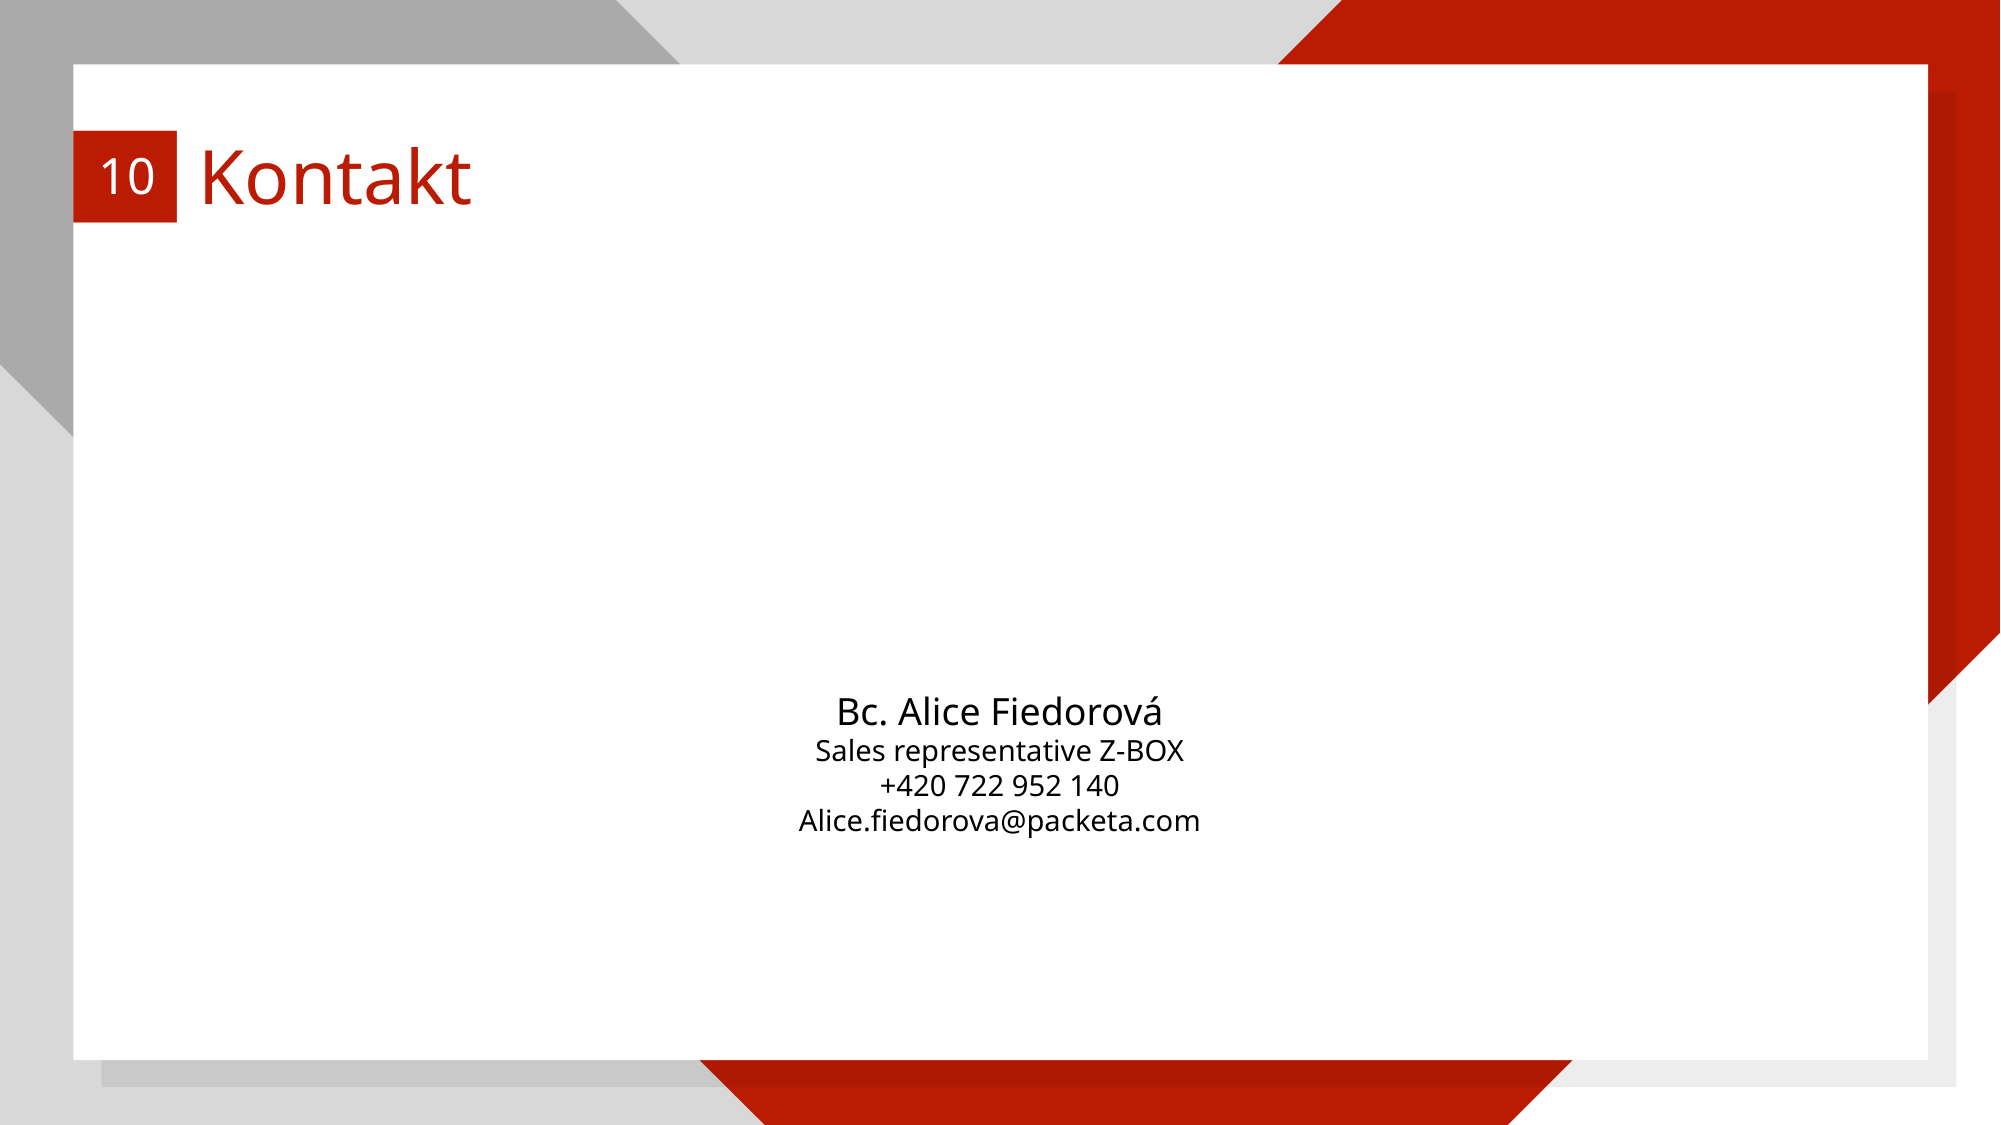

Kontakt
10
Bc. Alice Fiedorová
Sales representative Z-BOX
+420 722 952 140
Alice.fiedorova@packeta.com